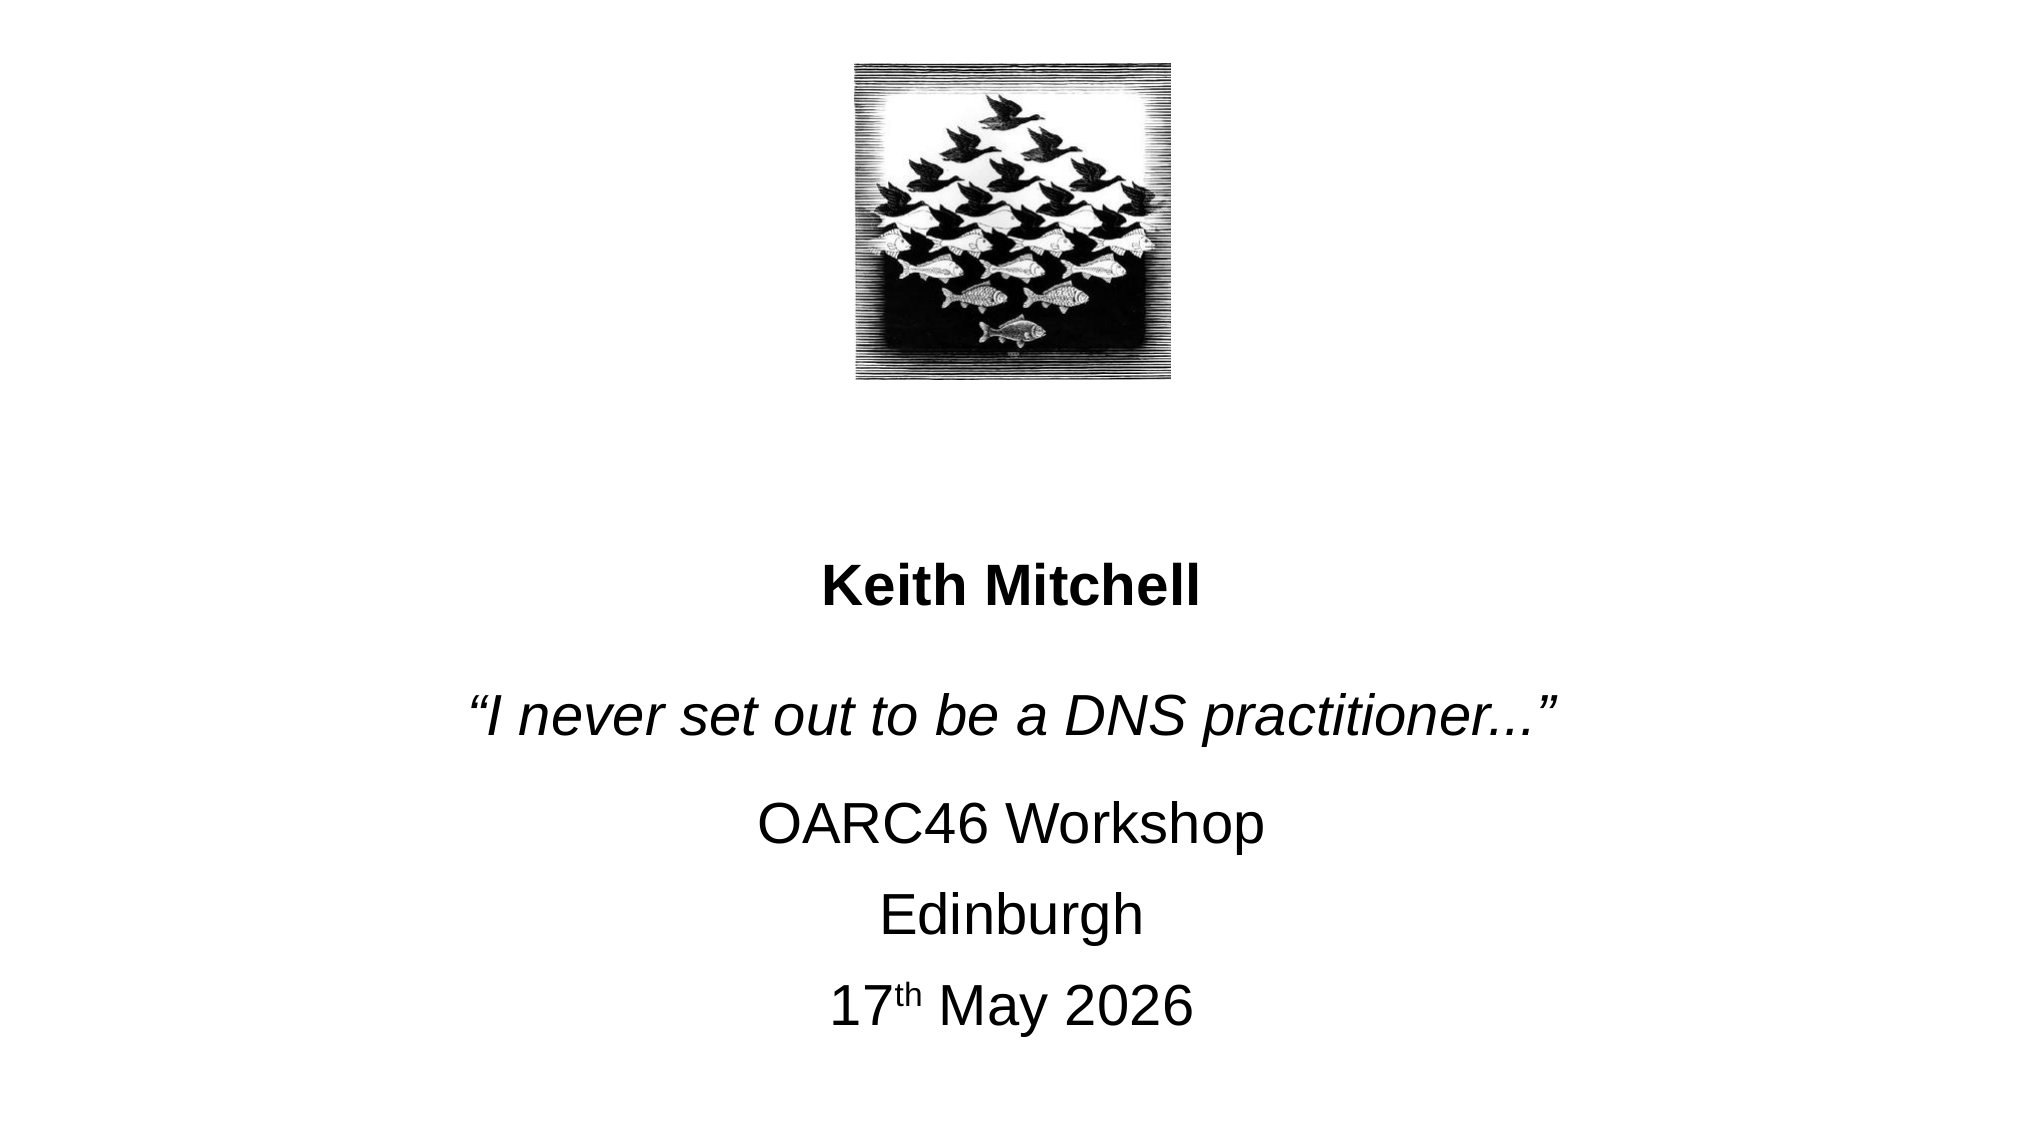

Keith Mitchell
# “I never set out to be a DNS practitioner...”
OARC46 Workshop
Edinburgh
17th May 2026